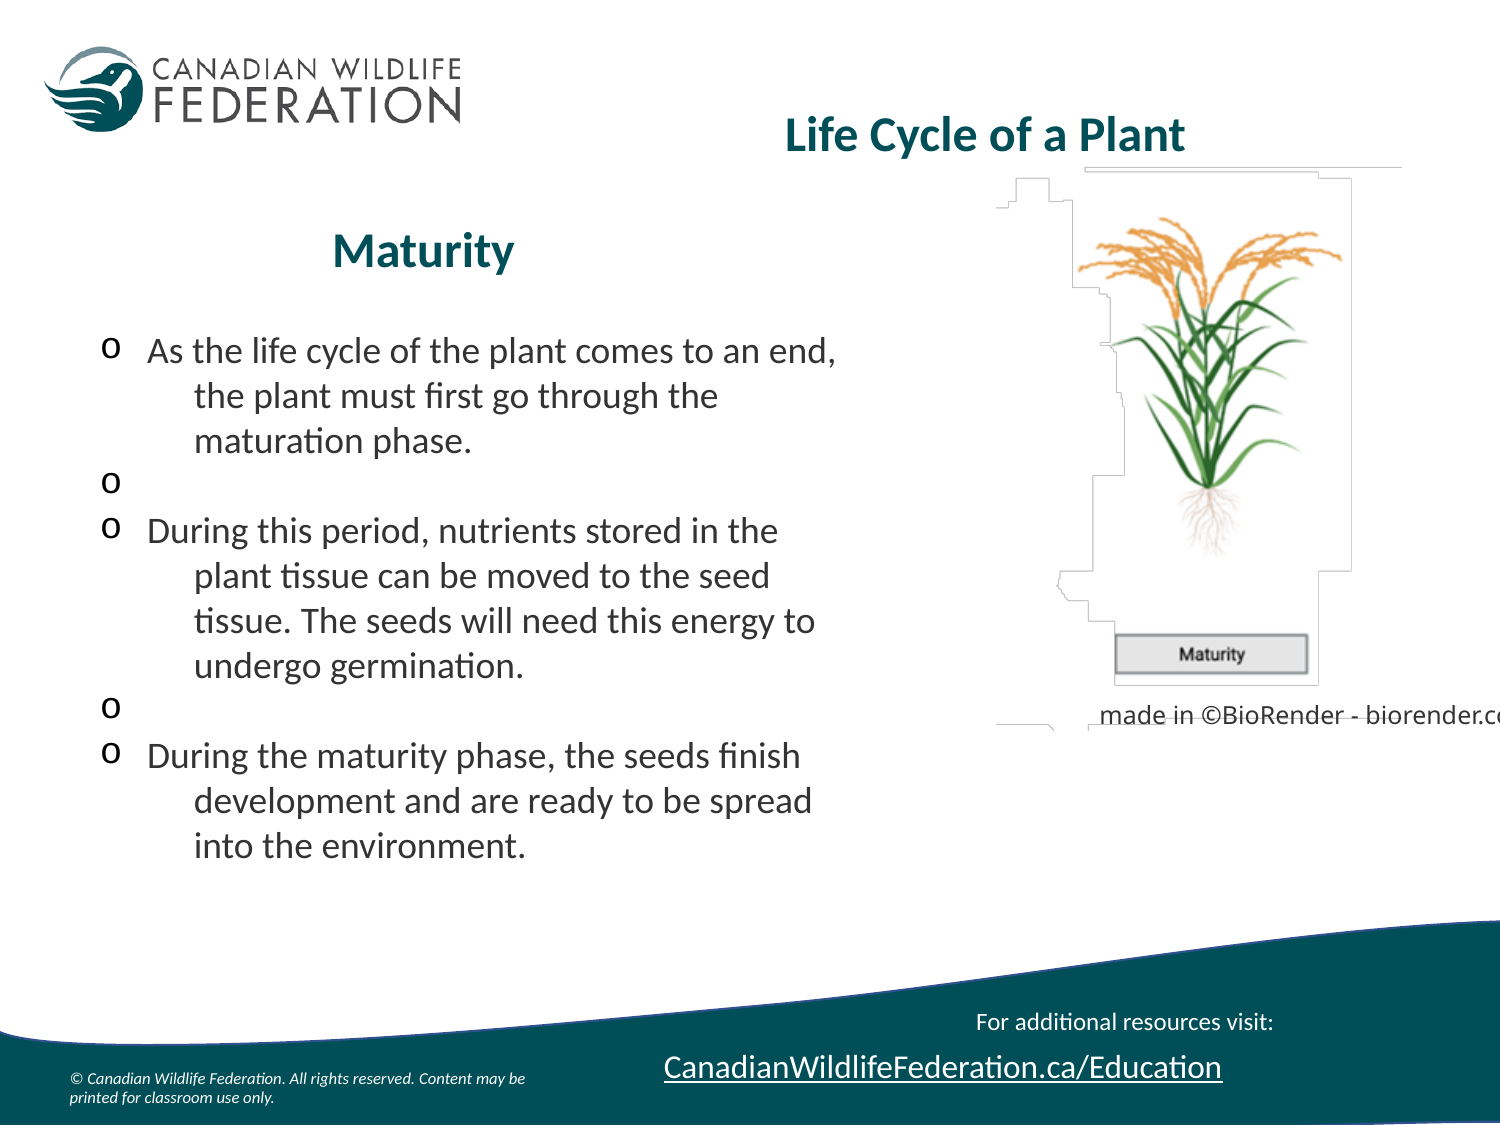

Life Cycle of a Plant
Maturity
As the life cycle of the plant comes to an end, the plant must first go through the maturation phase.
During this period, nutrients stored in the plant tissue can be moved to the seed tissue. The seeds will need this energy to undergo germination.
During the maturity phase, the seeds finish development and are ready to be spread into the environment.
made in ©BioRender - biorender.com
For additional resources visit:
CanadianWildlifeFederation.ca/Education
© Canadian Wildlife Federation. All rights reserved. Content may be printed for classroom use only.